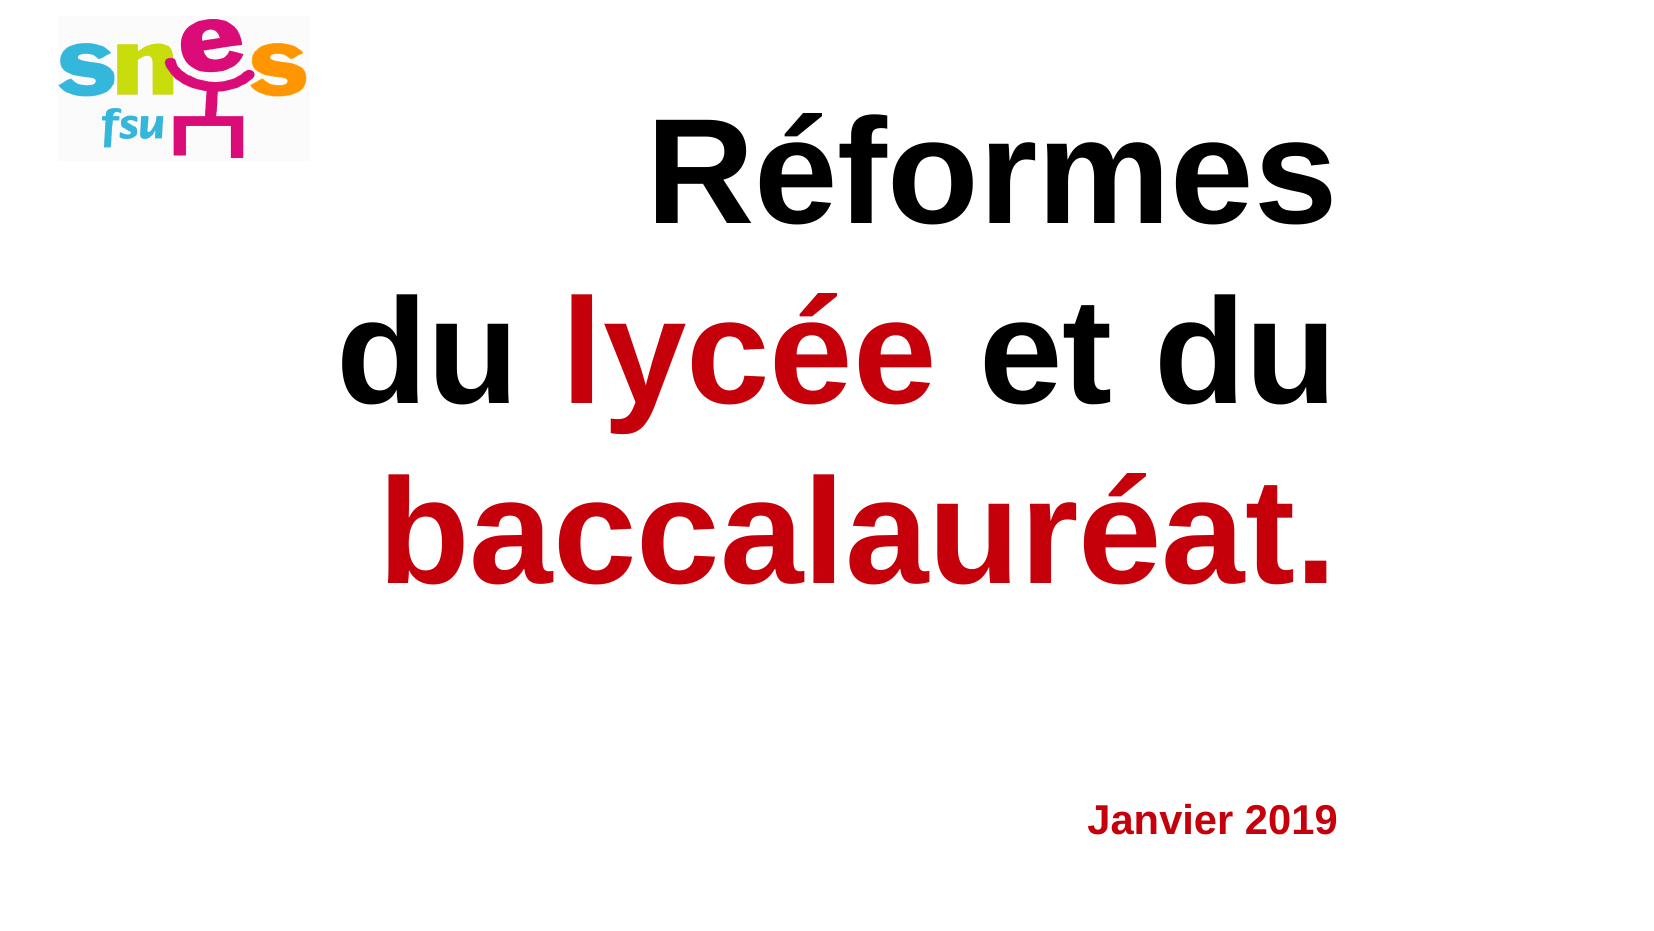

# Réformes du lycée et du baccalauréat. Janvier 2019